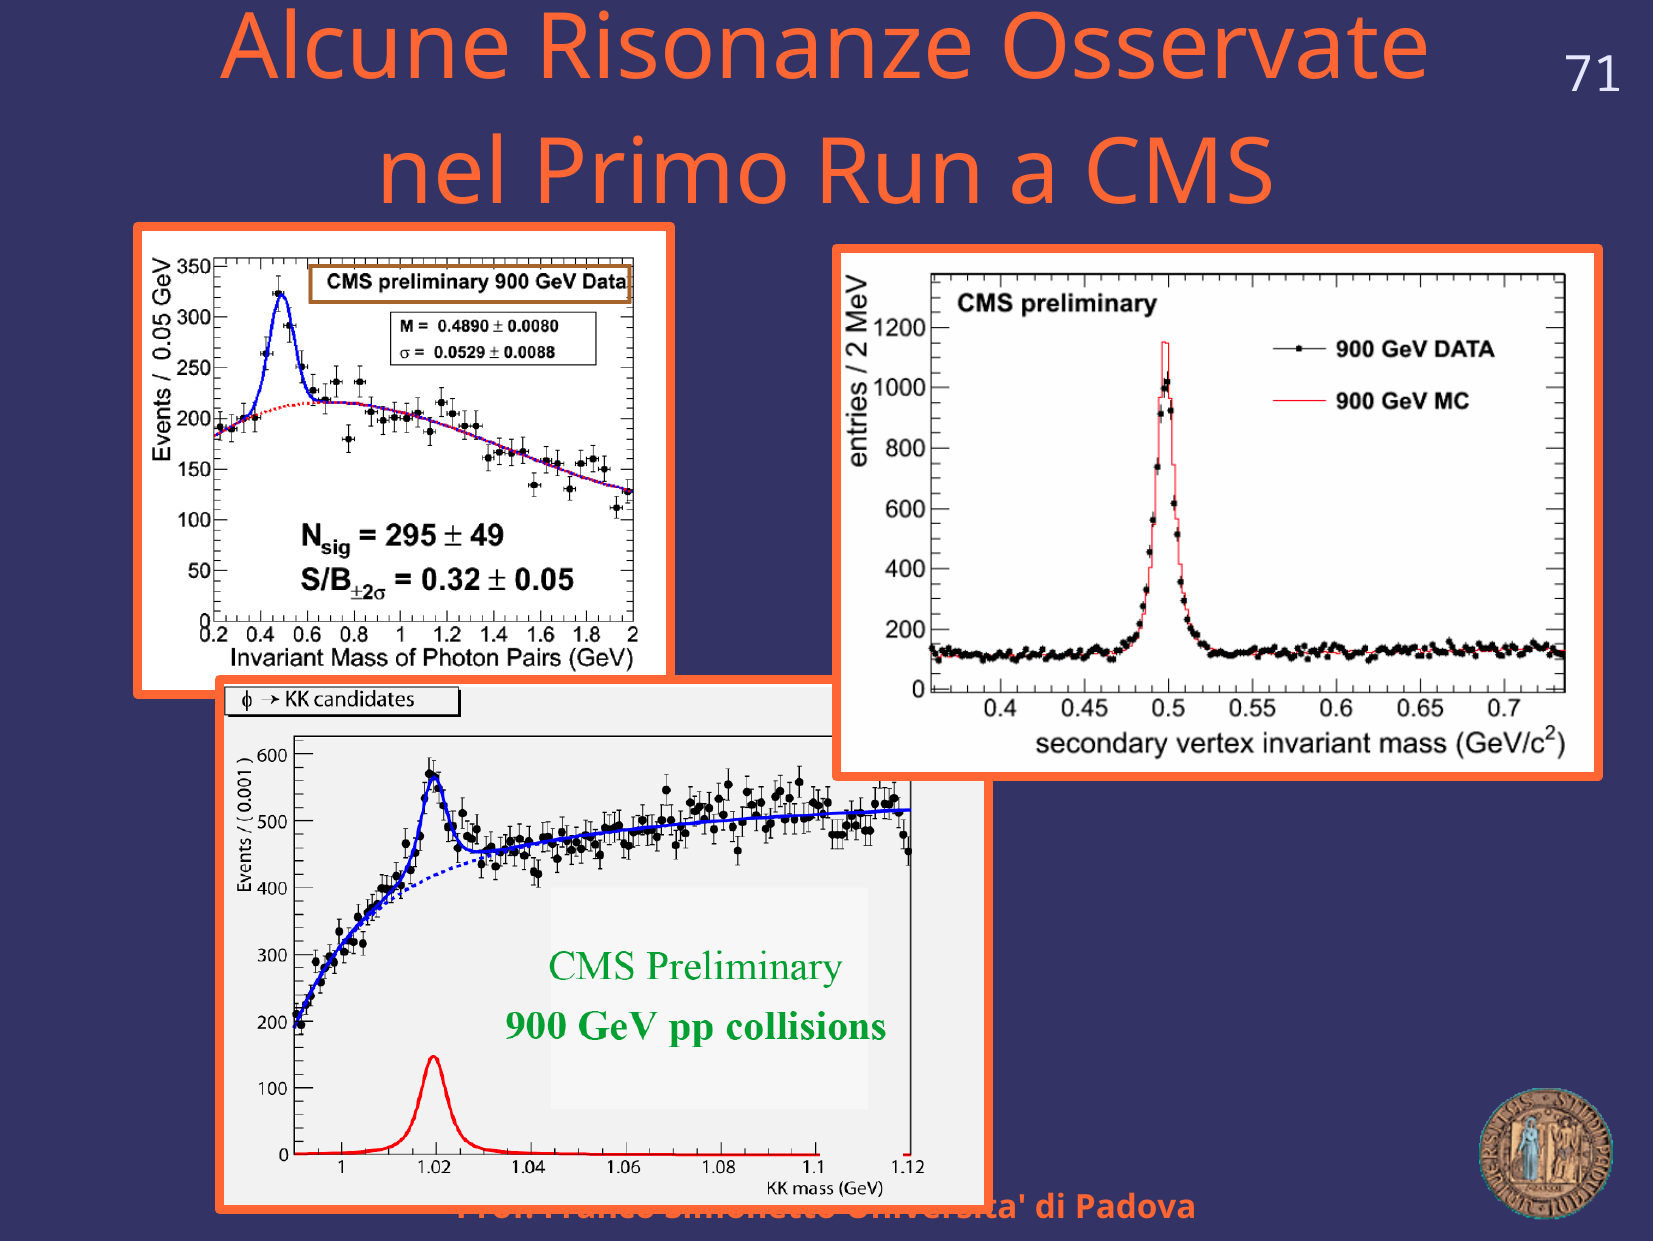

# Alcune Risonanze Osservate nel Primo Run a CMS
71